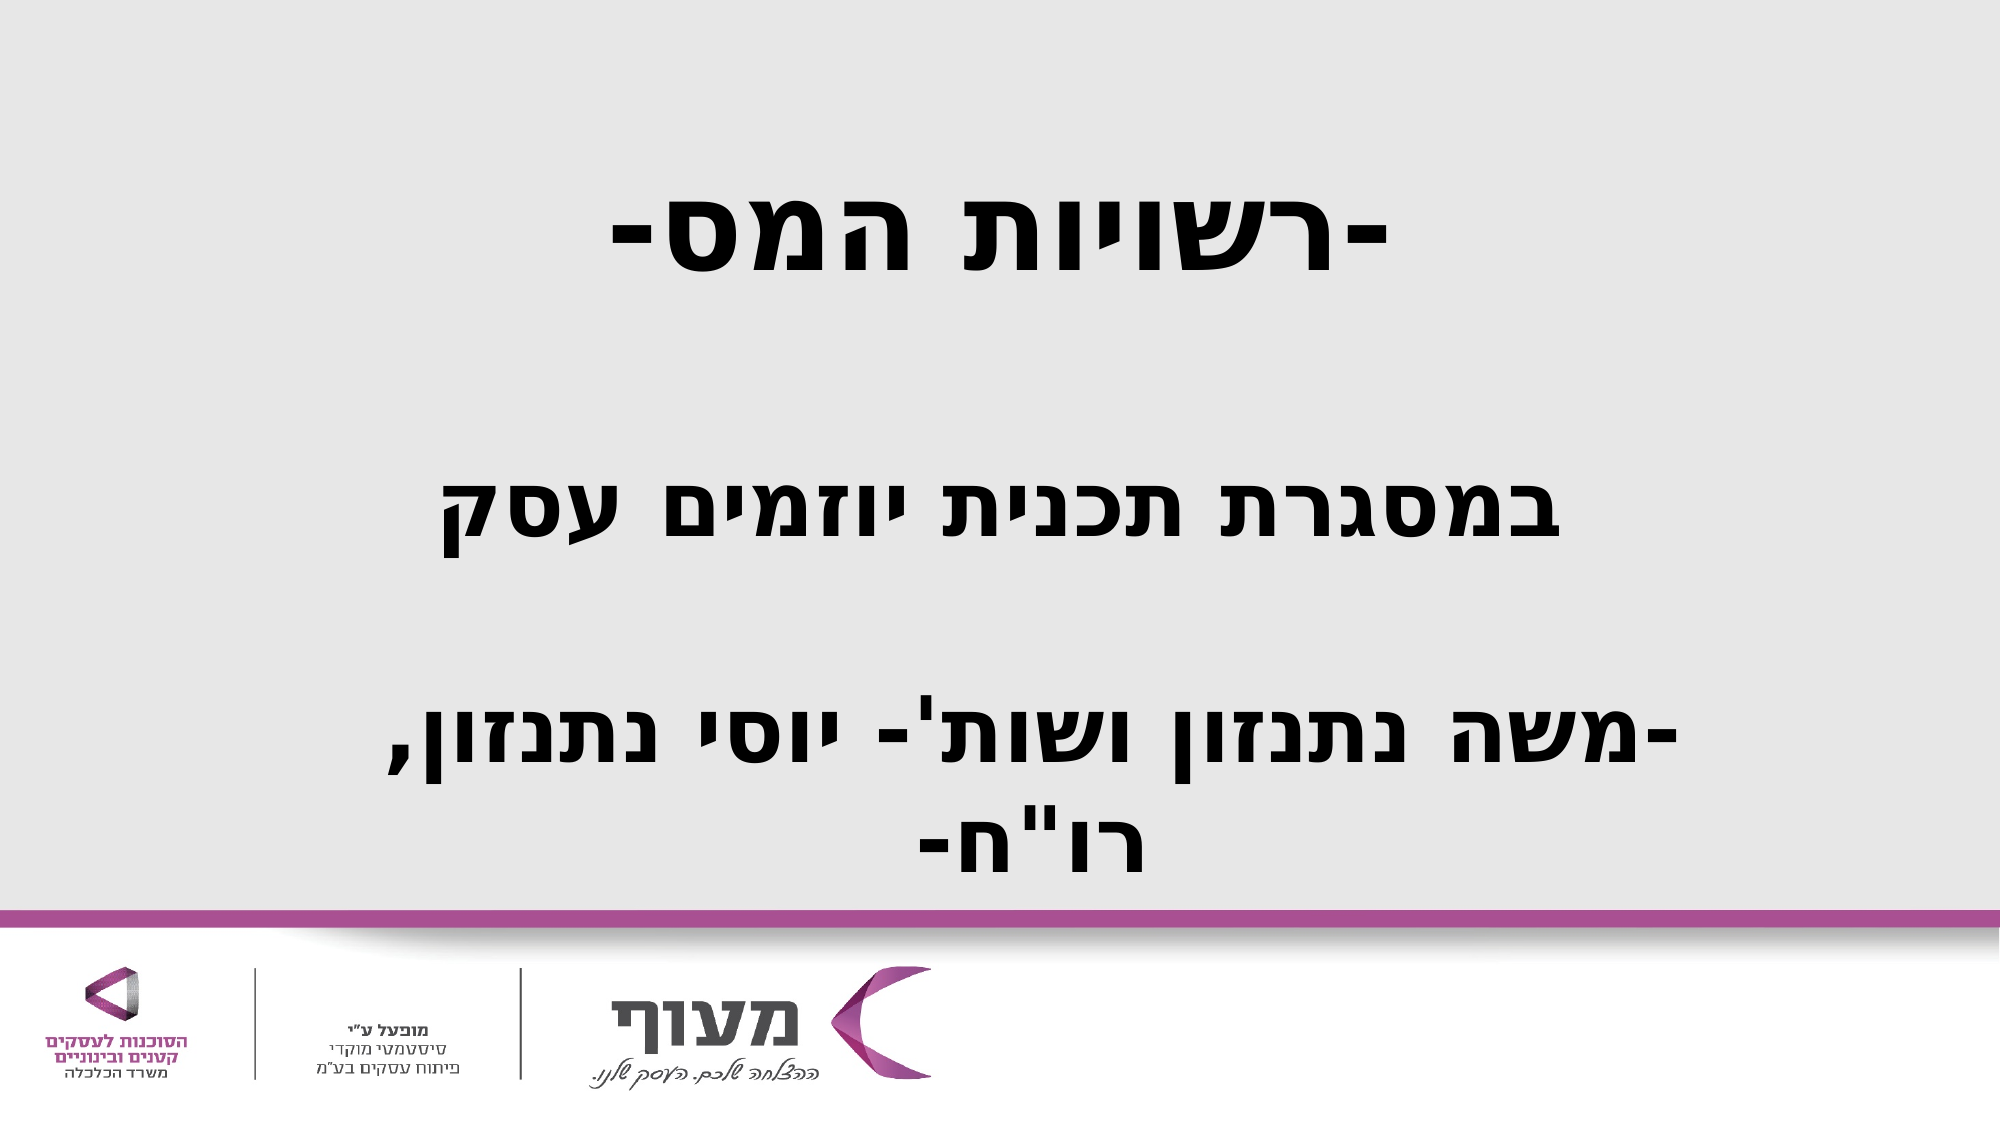

-רשויות המס-
במסגרת תכנית יוזמים עסק
#
-משה נתנזון ושות'- יוסי נתנזון, רו"ח-